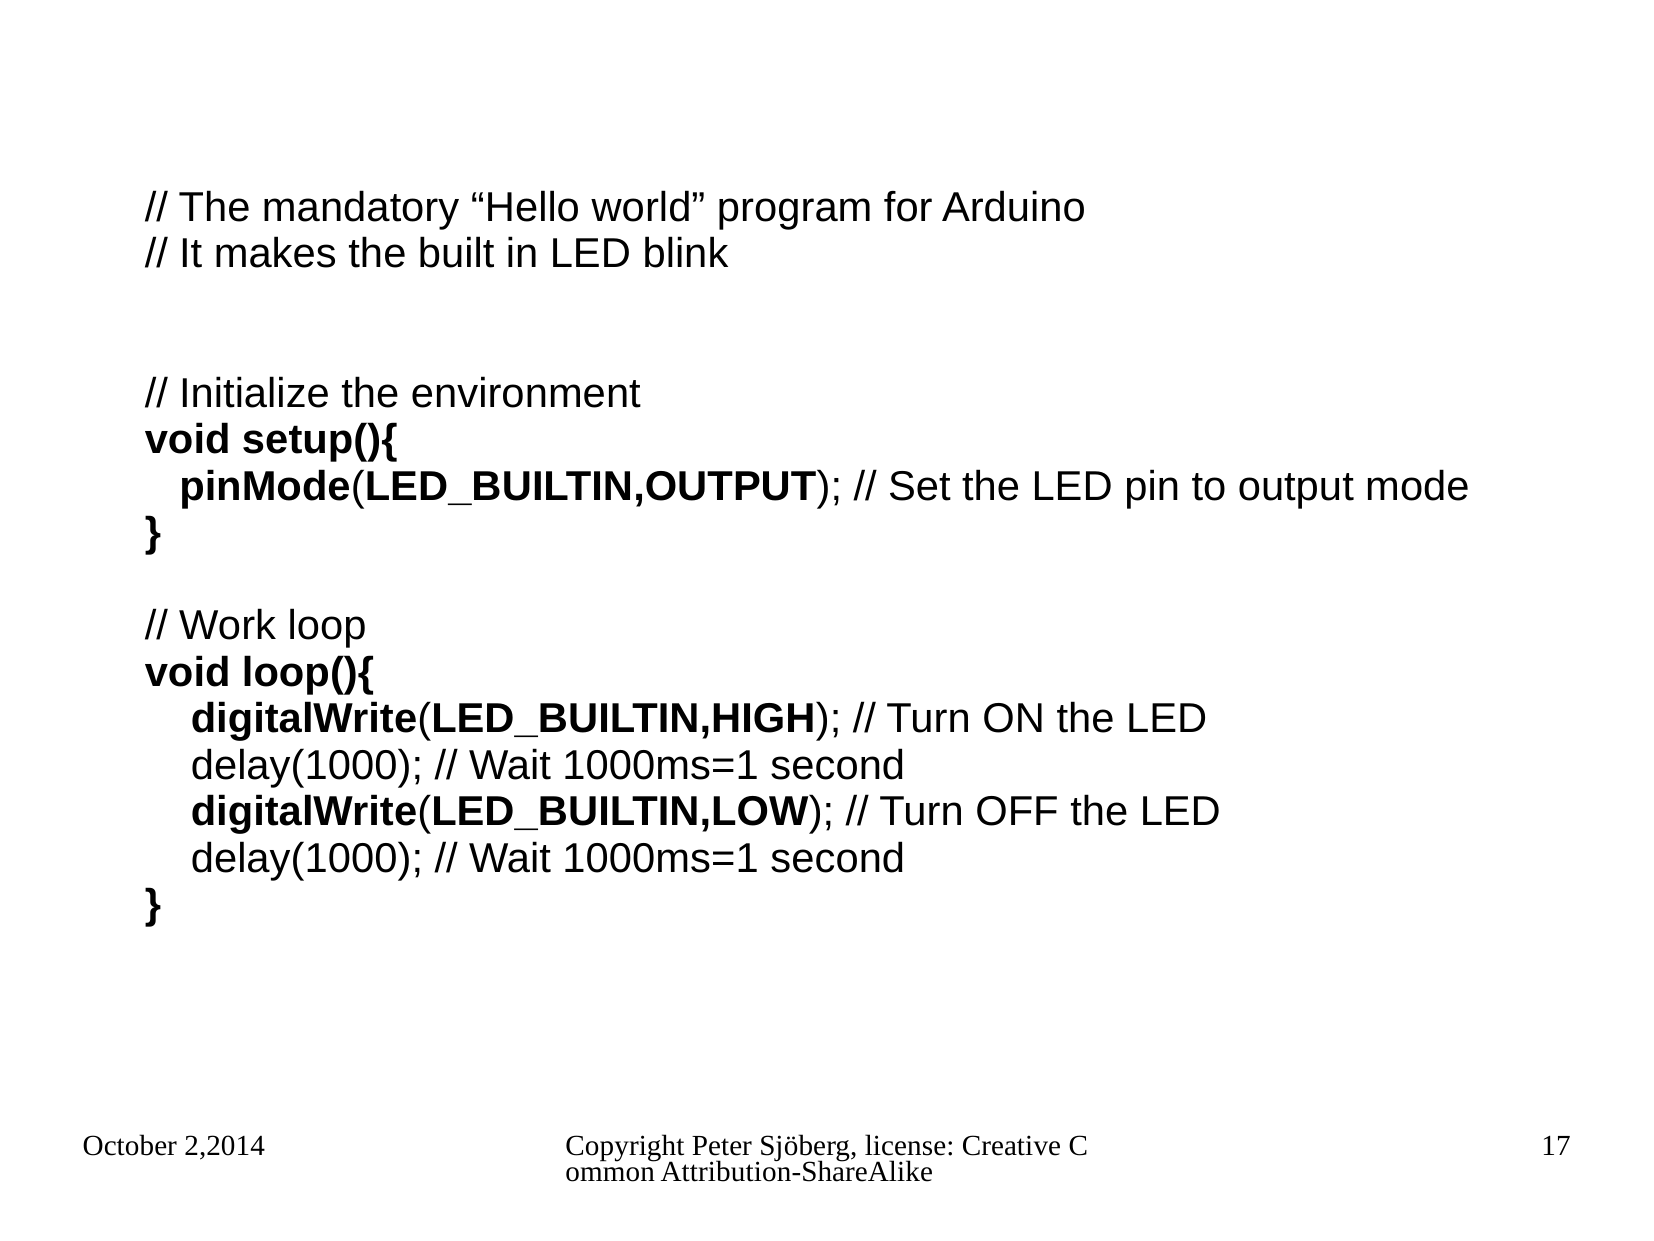

# // The mandatory “Hello world” program for Arduino
// It makes the built in LED blink
// Initialize the environment
void setup(){
 pinMode(LED_BUILTIN,OUTPUT); // Set the LED pin to output mode
}
// Work loop
void loop(){
 digitalWrite(LED_BUILTIN,HIGH); // Turn ON the LED
 delay(1000); // Wait 1000ms=1 second
 digitalWrite(LED_BUILTIN,LOW); // Turn OFF the LED
 delay(1000); // Wait 1000ms=1 second
}
October 2,2014
Copyright Peter Sjöberg, license: Creative Common Attribution-ShareAlike
17